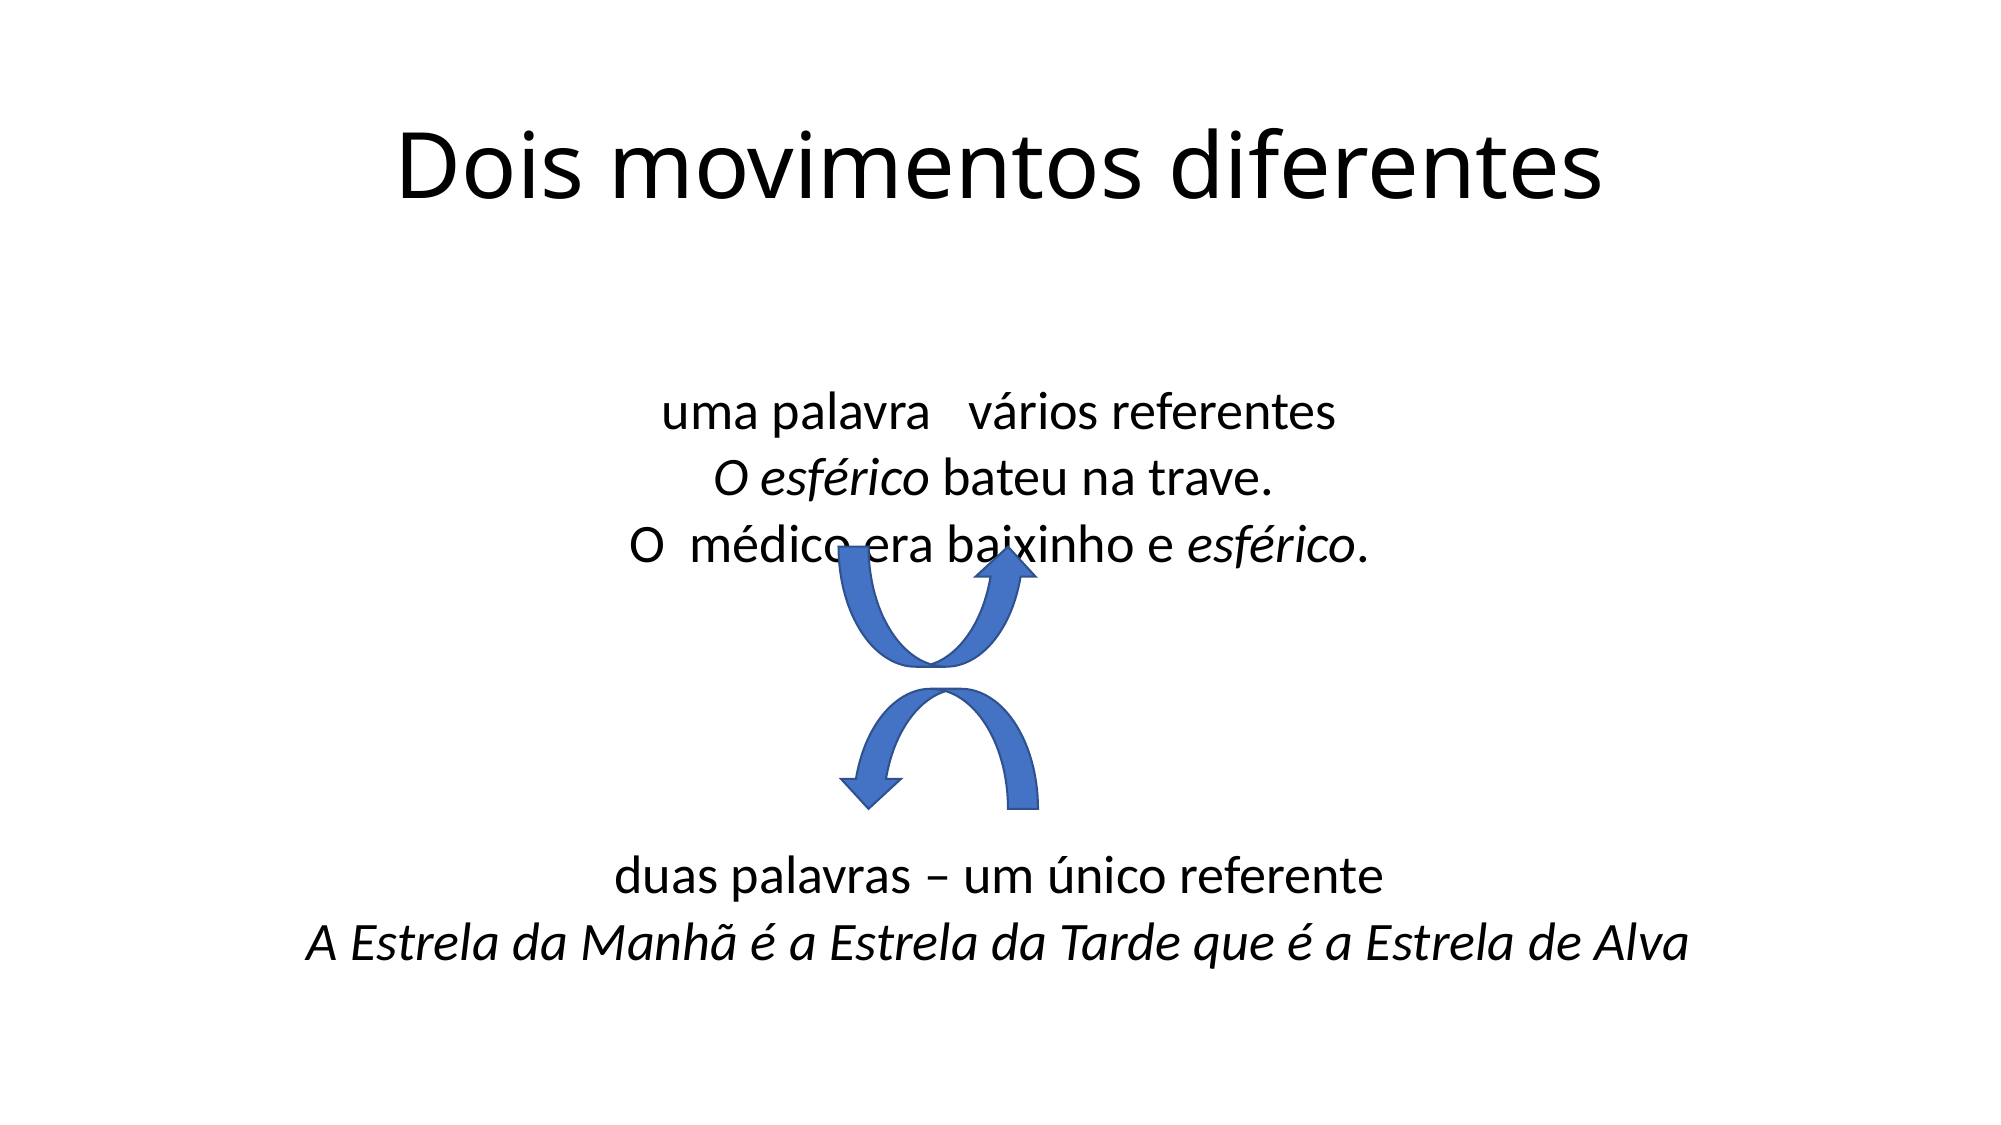

# Dois movimentos diferentes
uma palavra vários referentes
O esférico bateu na trave.
O médico era baixinho e esférico.
duas palavras – um único referente
A Estrela da Manhã é a Estrela da Tarde que é a Estrela de Alva